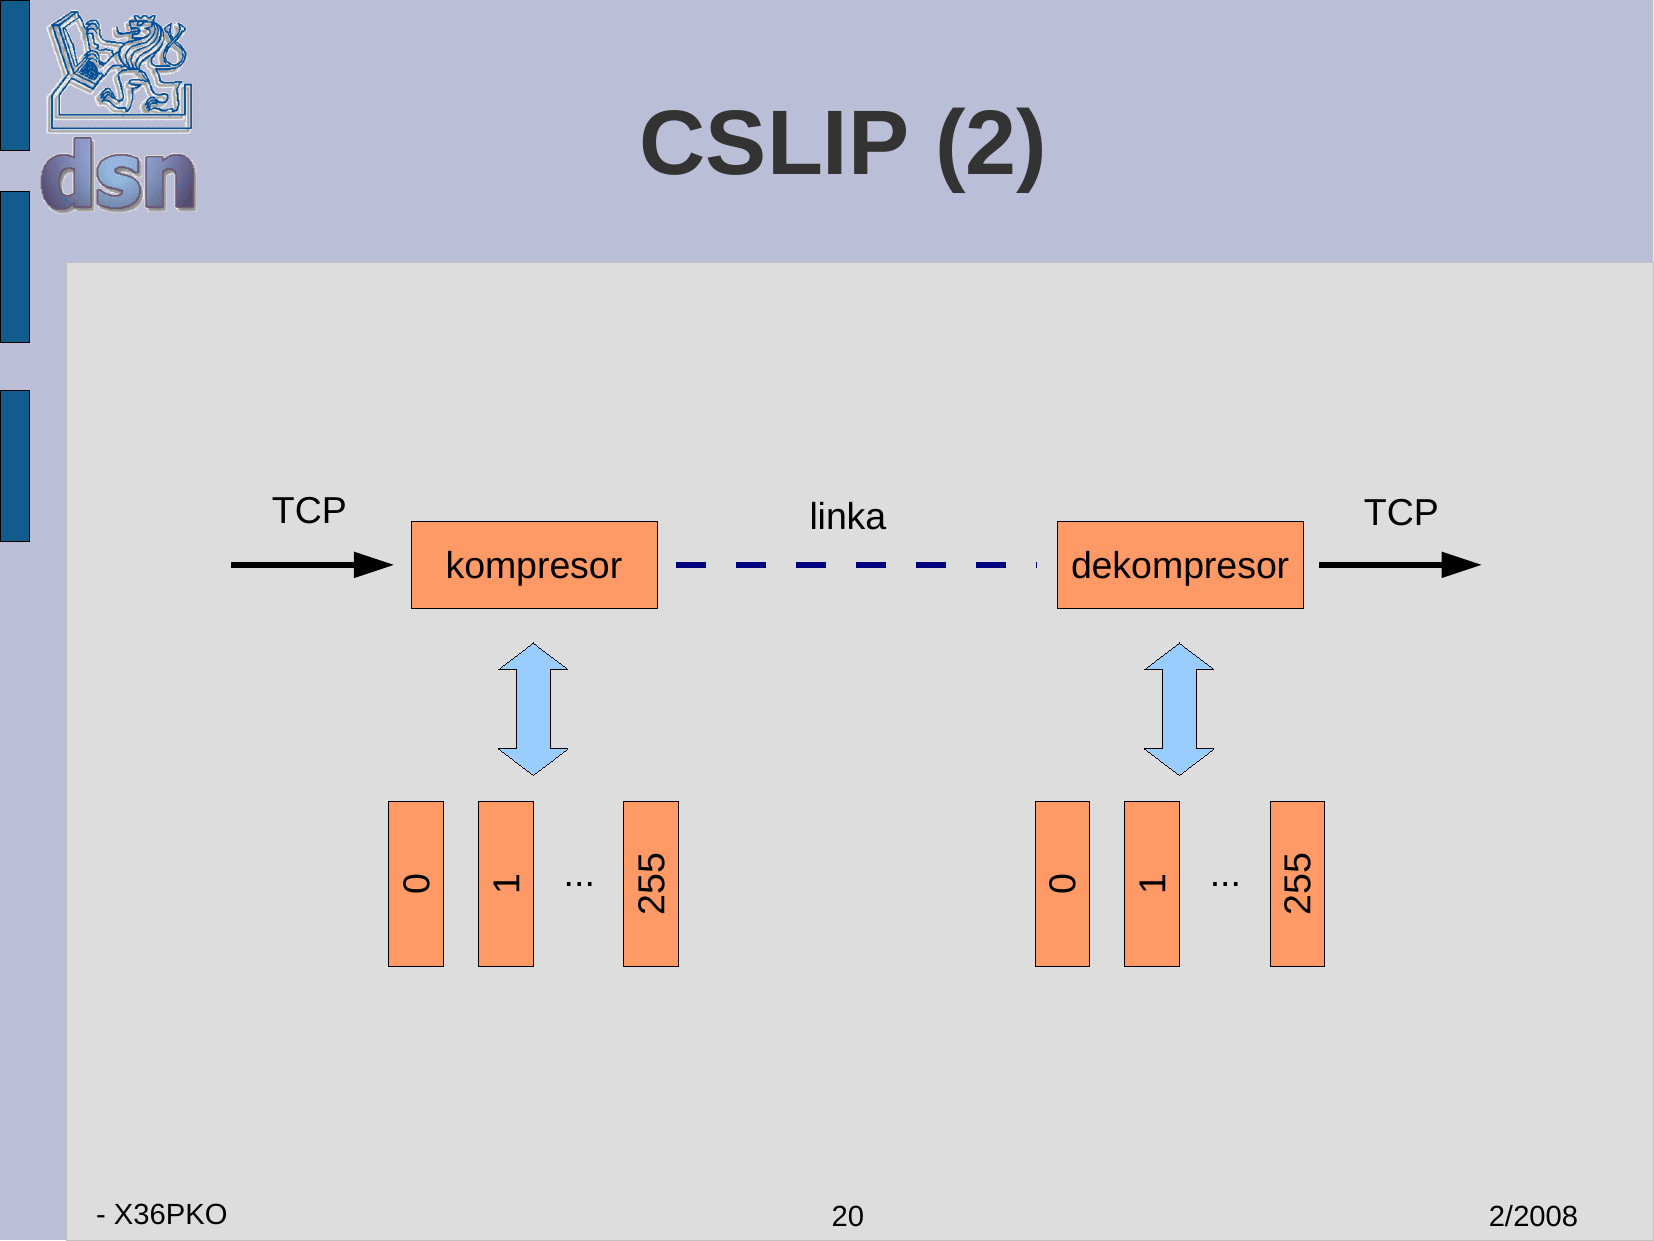

# CSLIP (2)
TCP
TCP
linka
kompresor
dekompresor
...
...
0
0
255
1
255
1